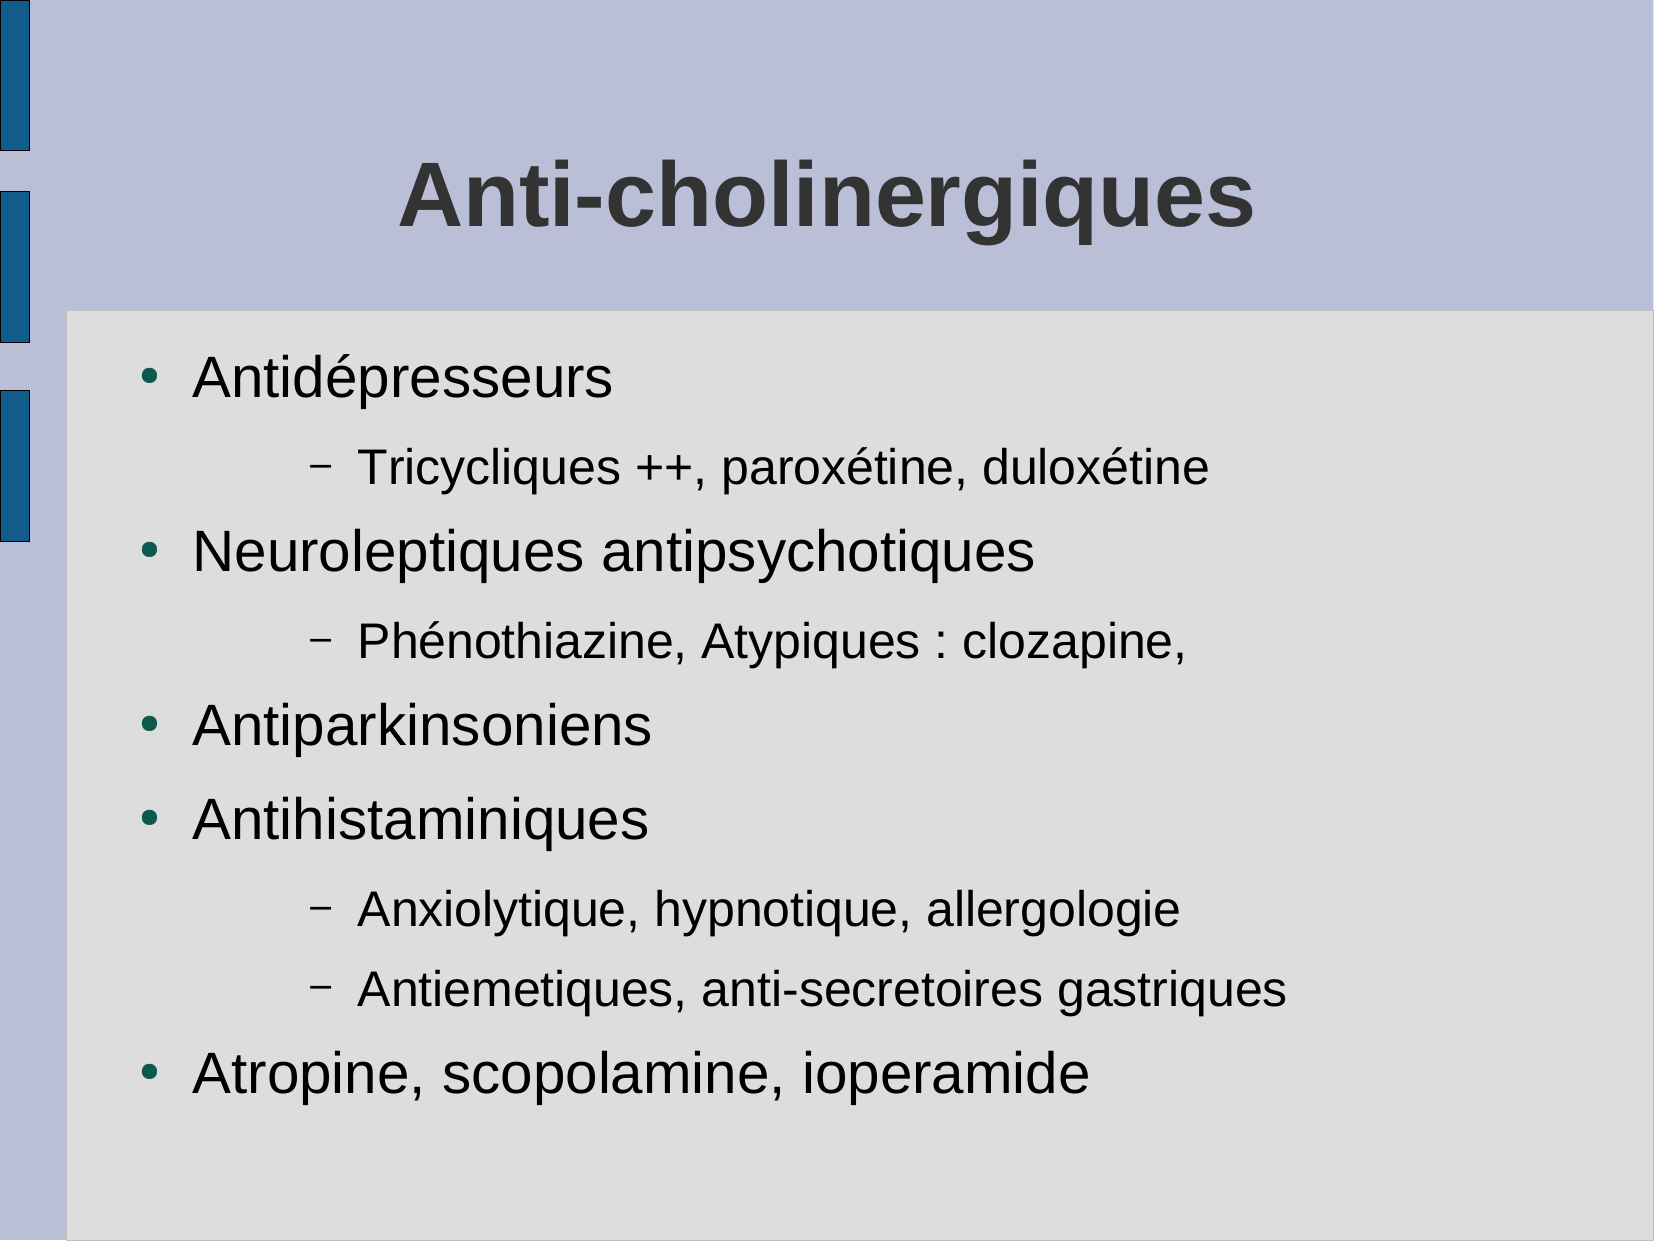

# Anti-cholinergiques
Antidépresseurs
Tricycliques ++, paroxétine, duloxétine
Neuroleptiques antipsychotiques
Phénothiazine, Atypiques : clozapine,
Antiparkinsoniens
Antihistaminiques
Anxiolytique, hypnotique, allergologie
Antiemetiques, anti-secretoires gastriques
Atropine, scopolamine, ioperamide